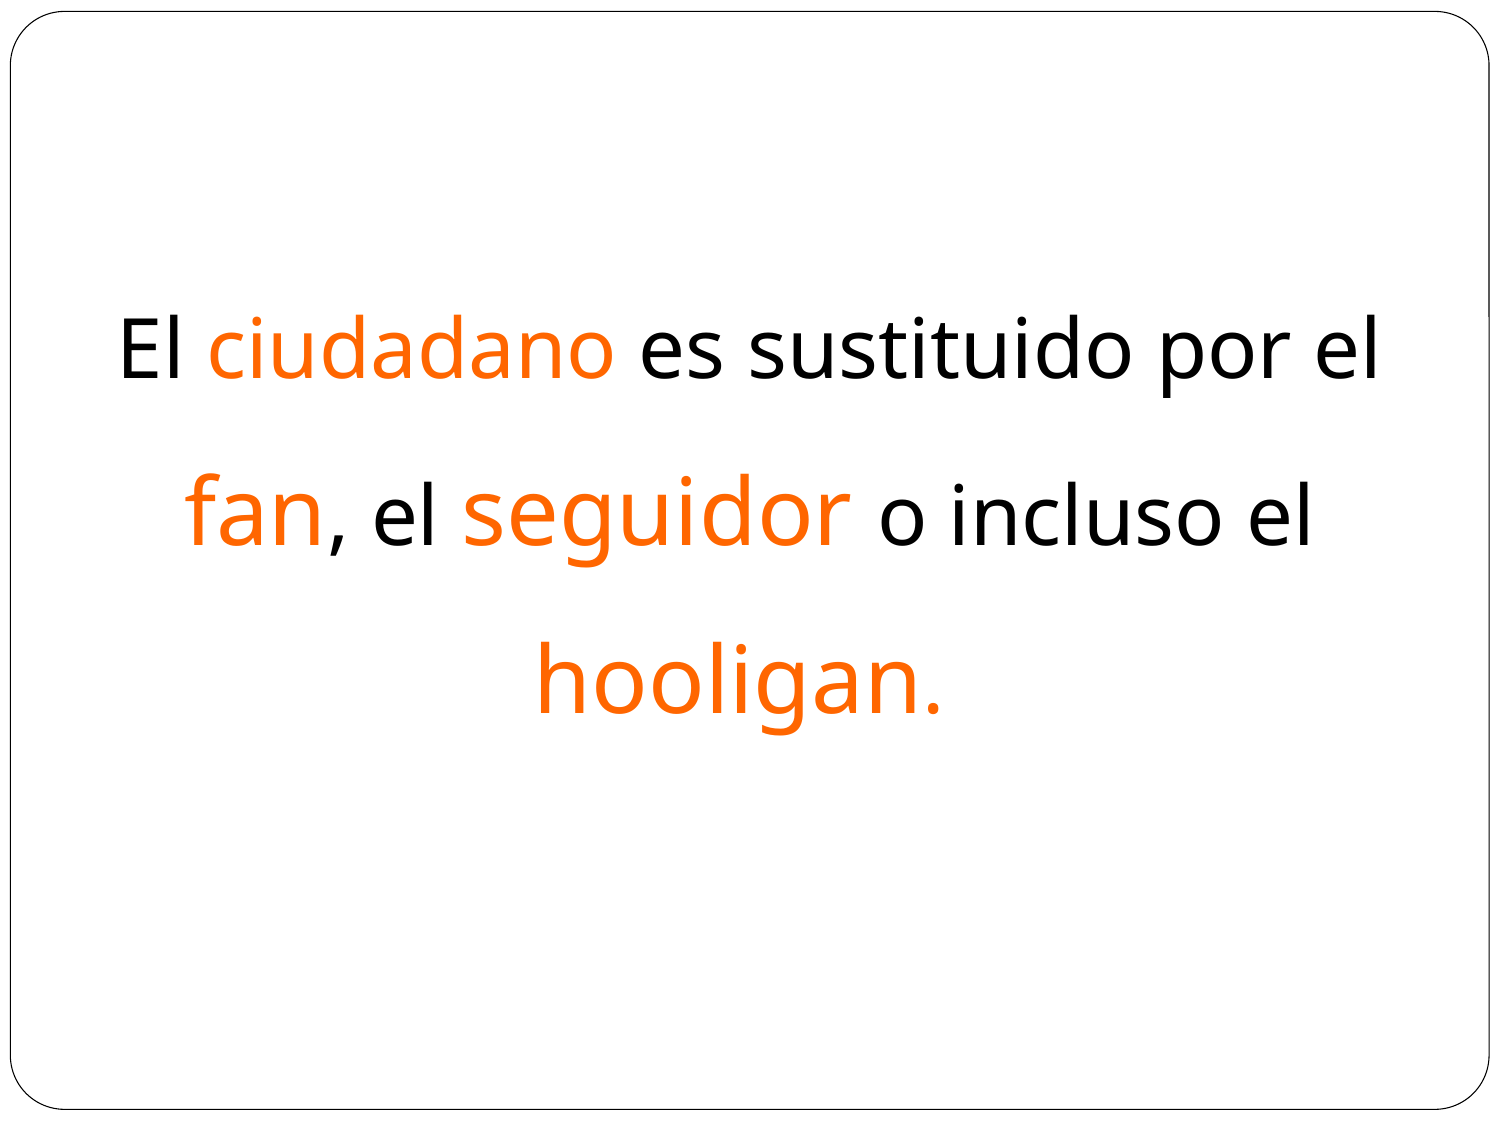

#
El ciudadano es sustituido por el fan, el seguidor o incluso el hooligan.